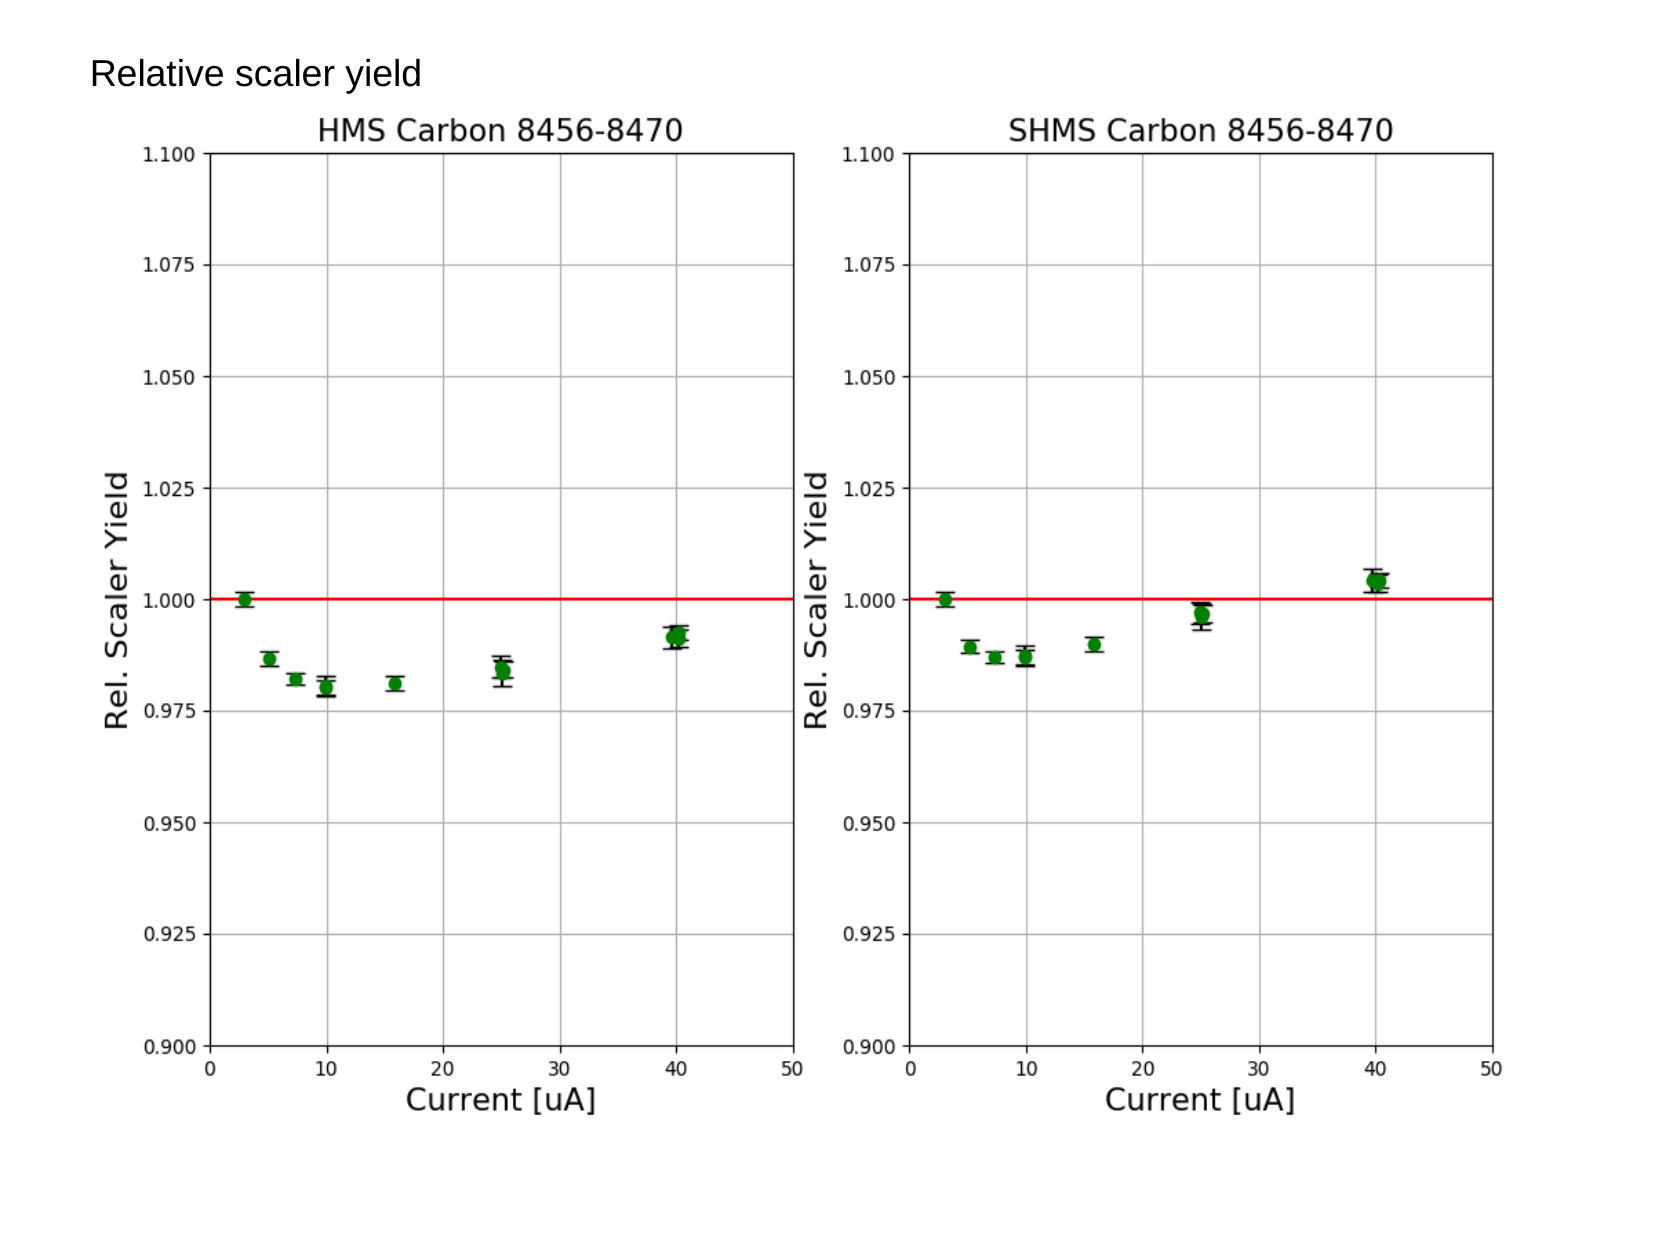

Relative scaler yield
Nov 09, 2022
Vijay Kumar (University of Regina)
3